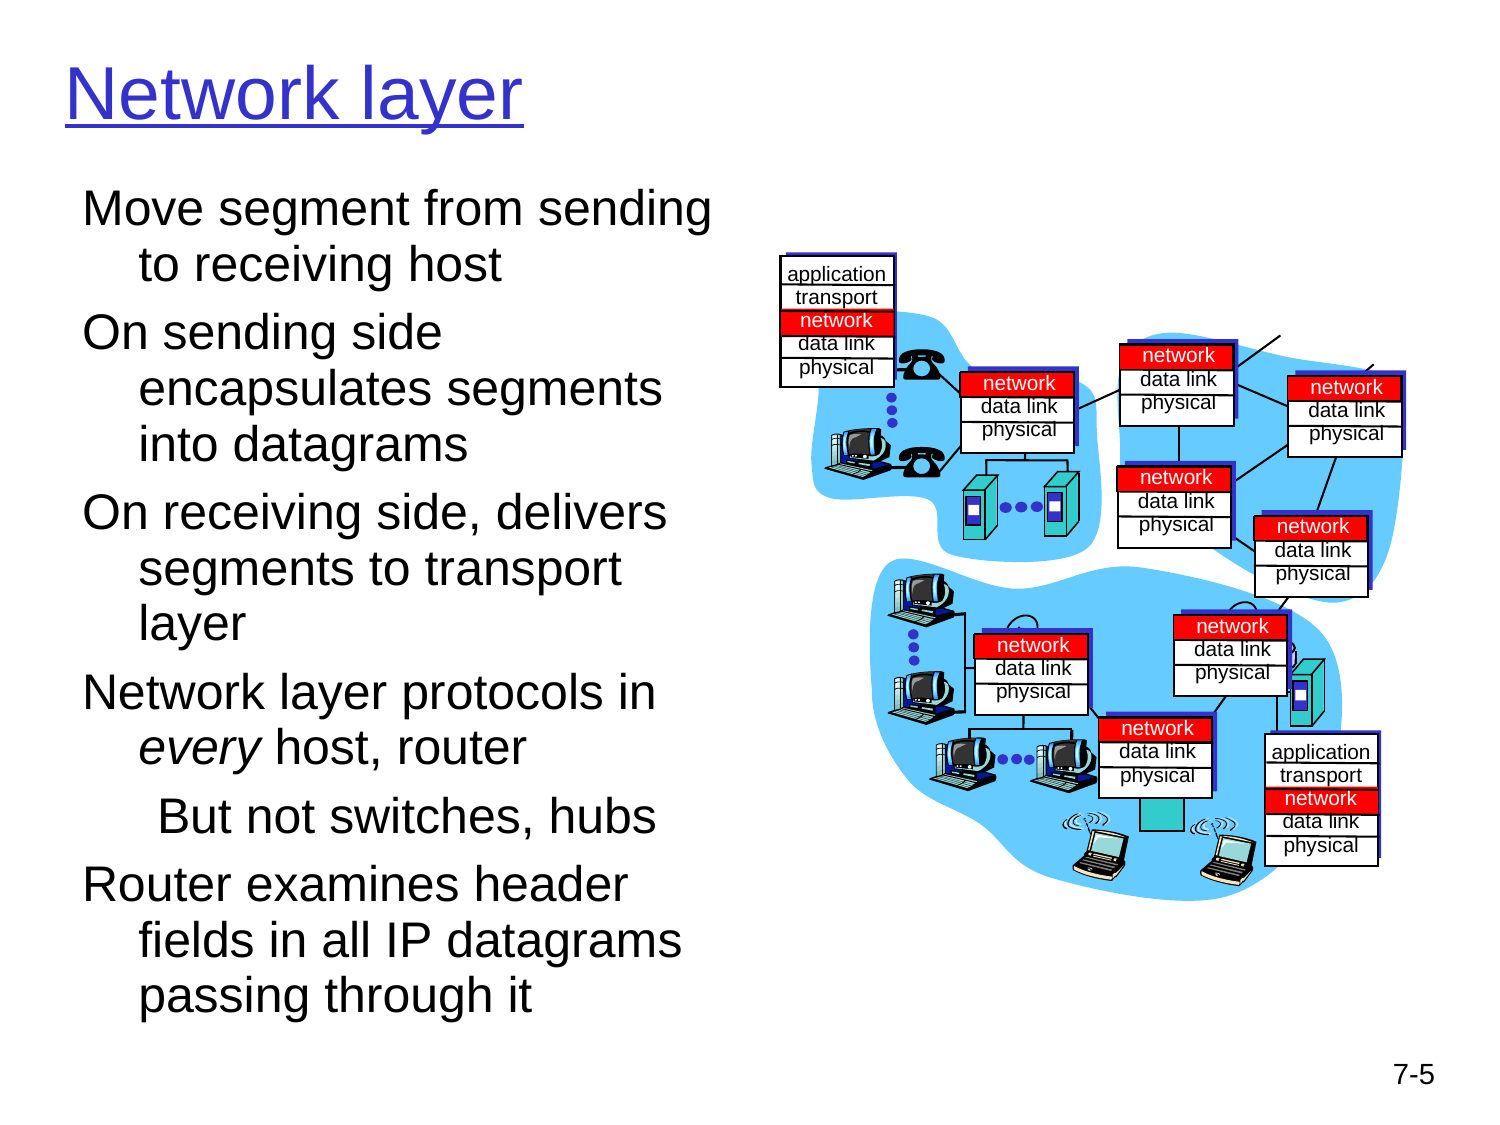

# Network layer
Move segment from sending to receiving host
On sending side encapsulates segments into datagrams
On receiving side, delivers segments to transport layer
Network layer protocols in every host, router
But not switches, hubs
Router examines header fields in all IP datagrams passing through it
application
transport
network
data link
physical
application
transport
network
data link
physical
network
data link
physical
network
data link
physical
network
data link
physical
network
data link
physical
network
data link
physical
network
data link
physical
network
data link
physical
network
data link
physical
5